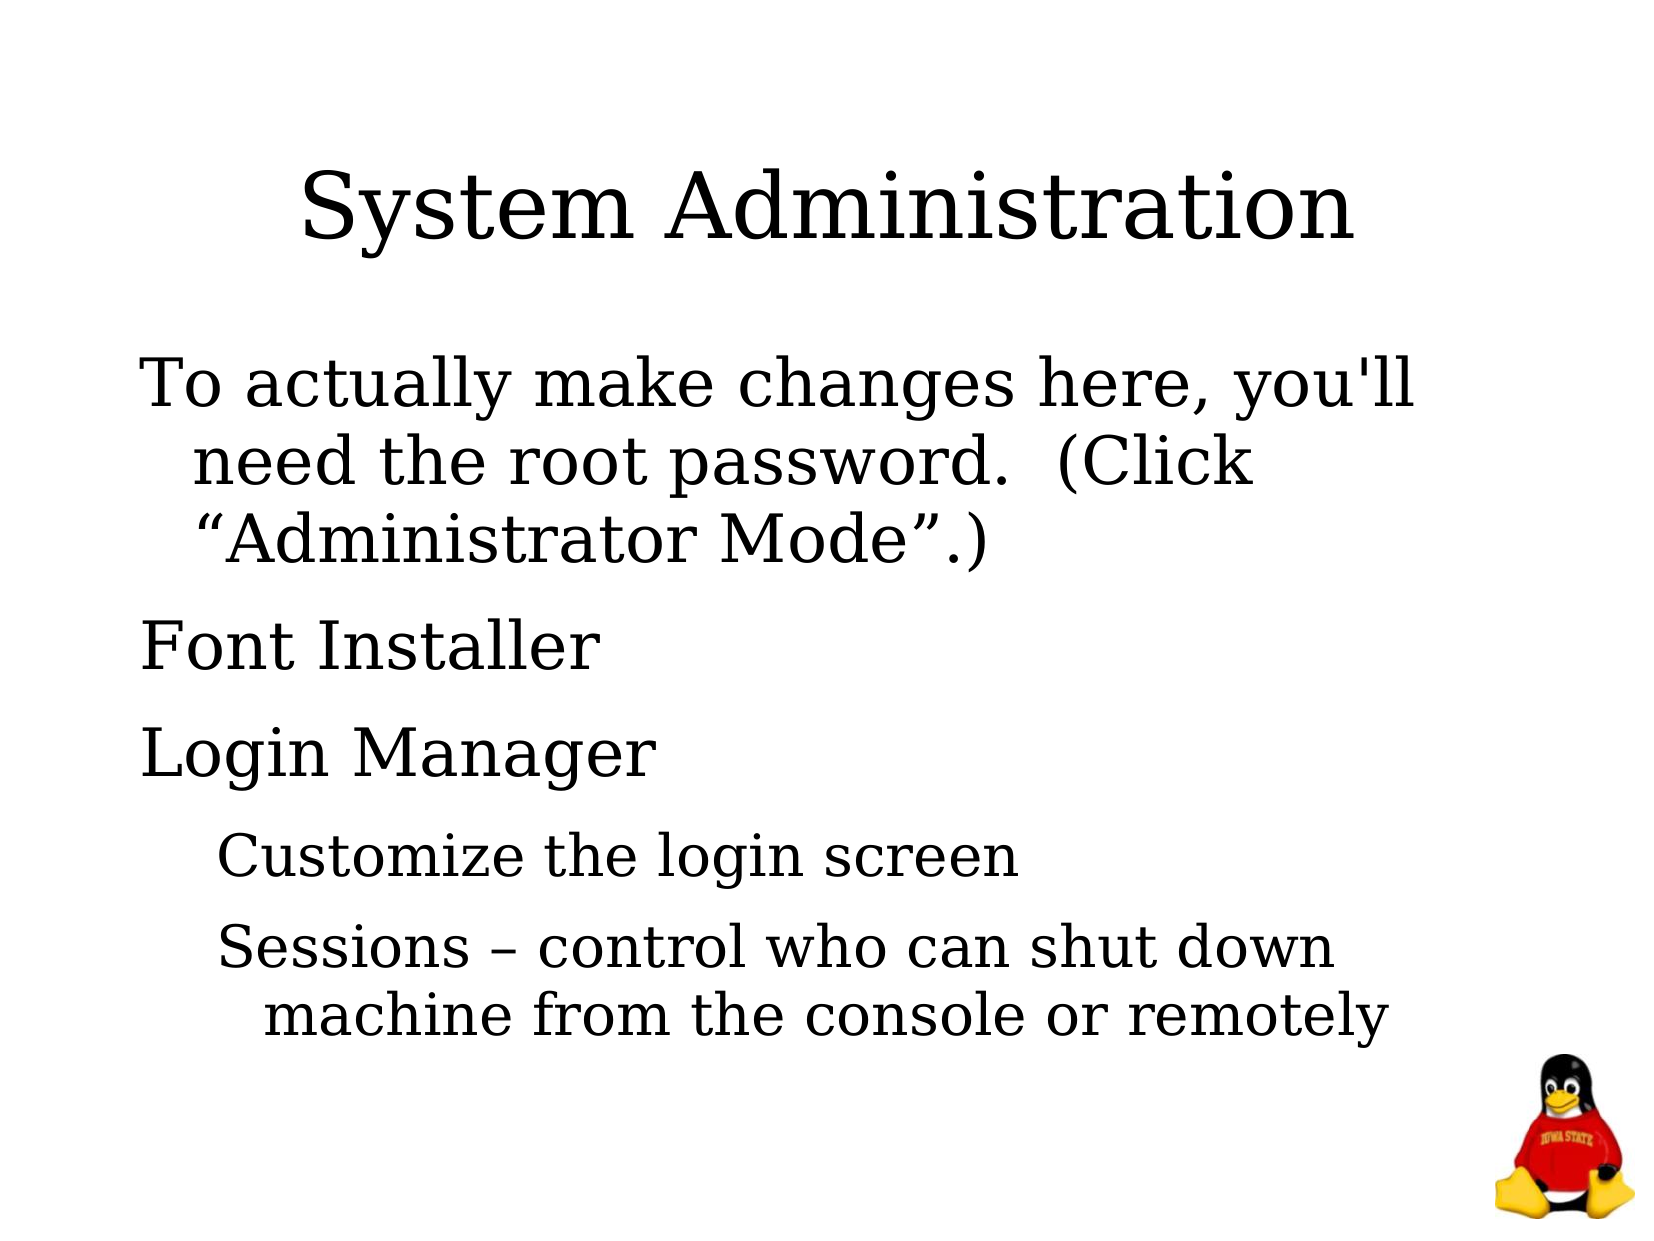

# System Administration
To actually make changes here, you'll need the root password. (Click “Administrator Mode”.)
Font Installer
Login Manager
Customize the login screen
Sessions – control who can shut down machine from the console or remotely